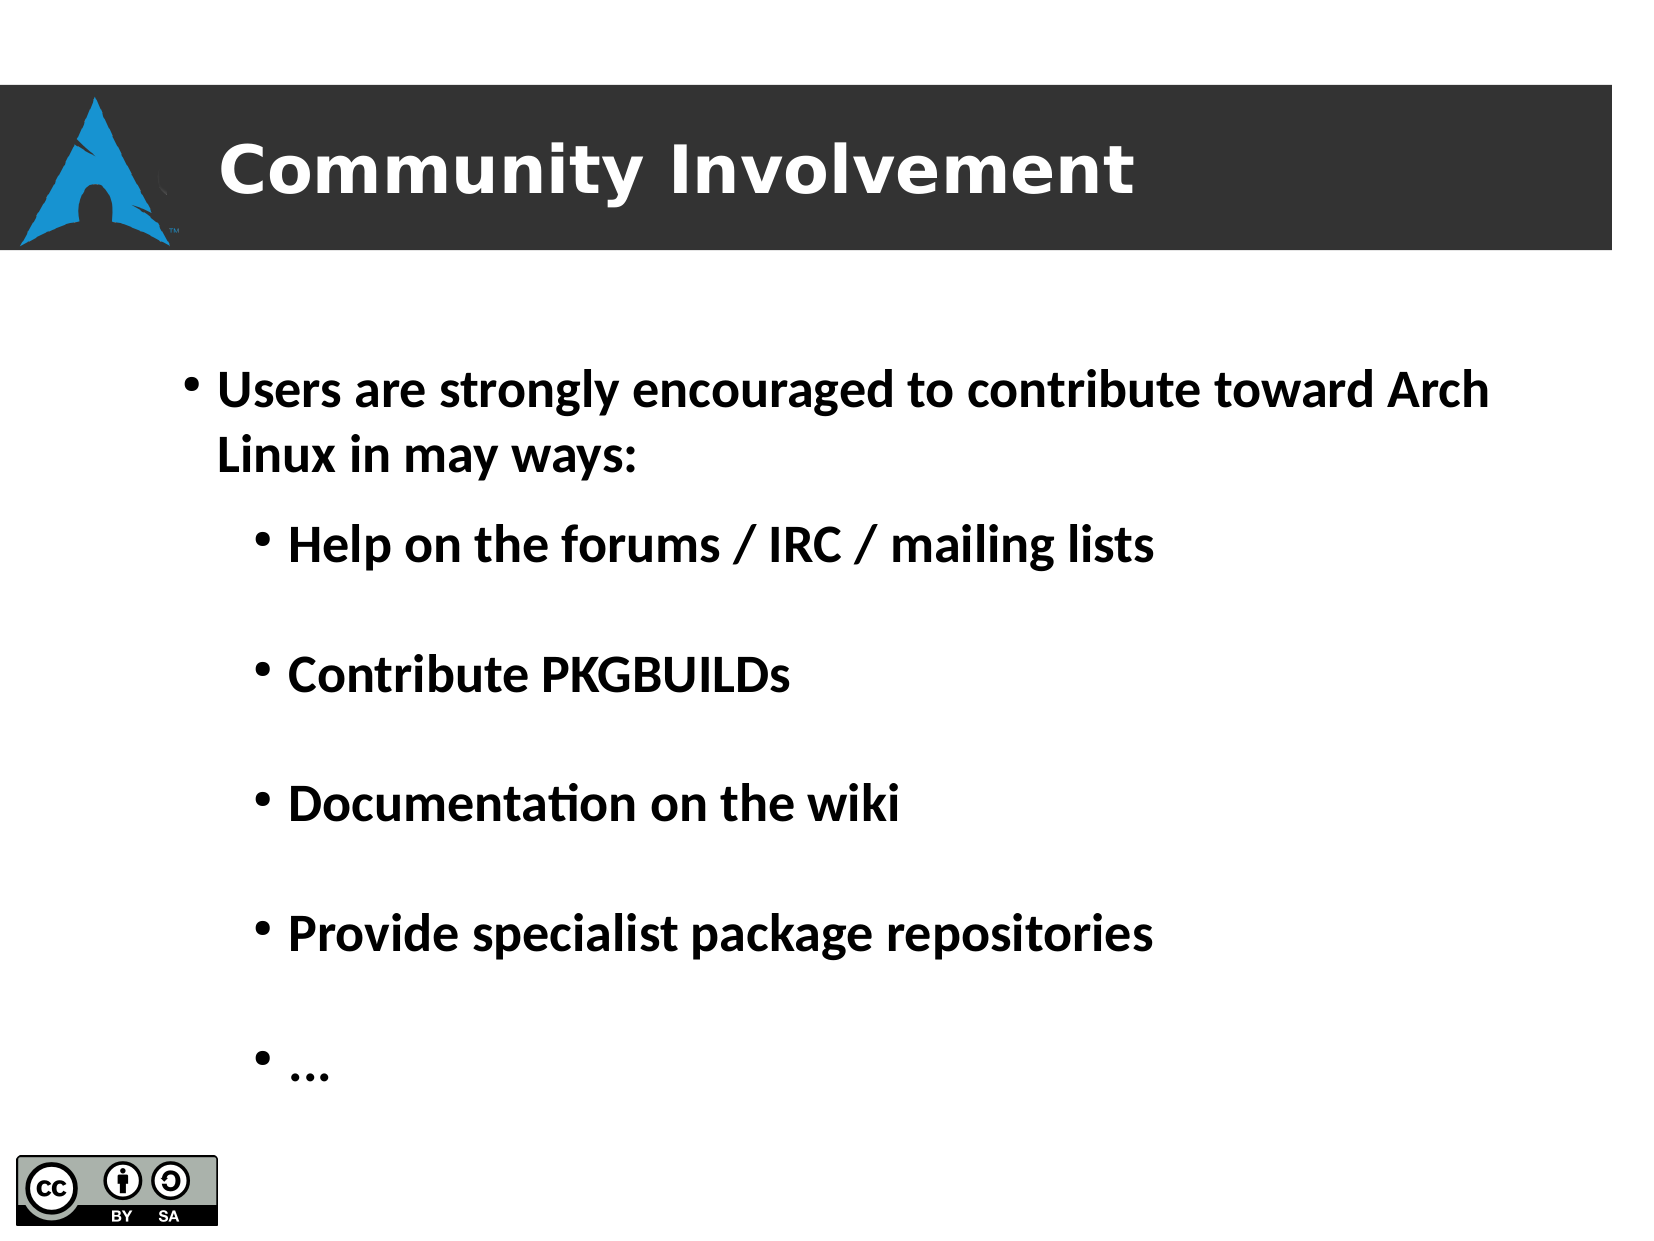

Community Involvement
#
Users are strongly encouraged to contribute toward Arch Linux in may ways:
Help on the forums / IRC / mailing lists
Contribute PKGBUILDs
Documentation on the wiki
Provide specialist package repositories
...